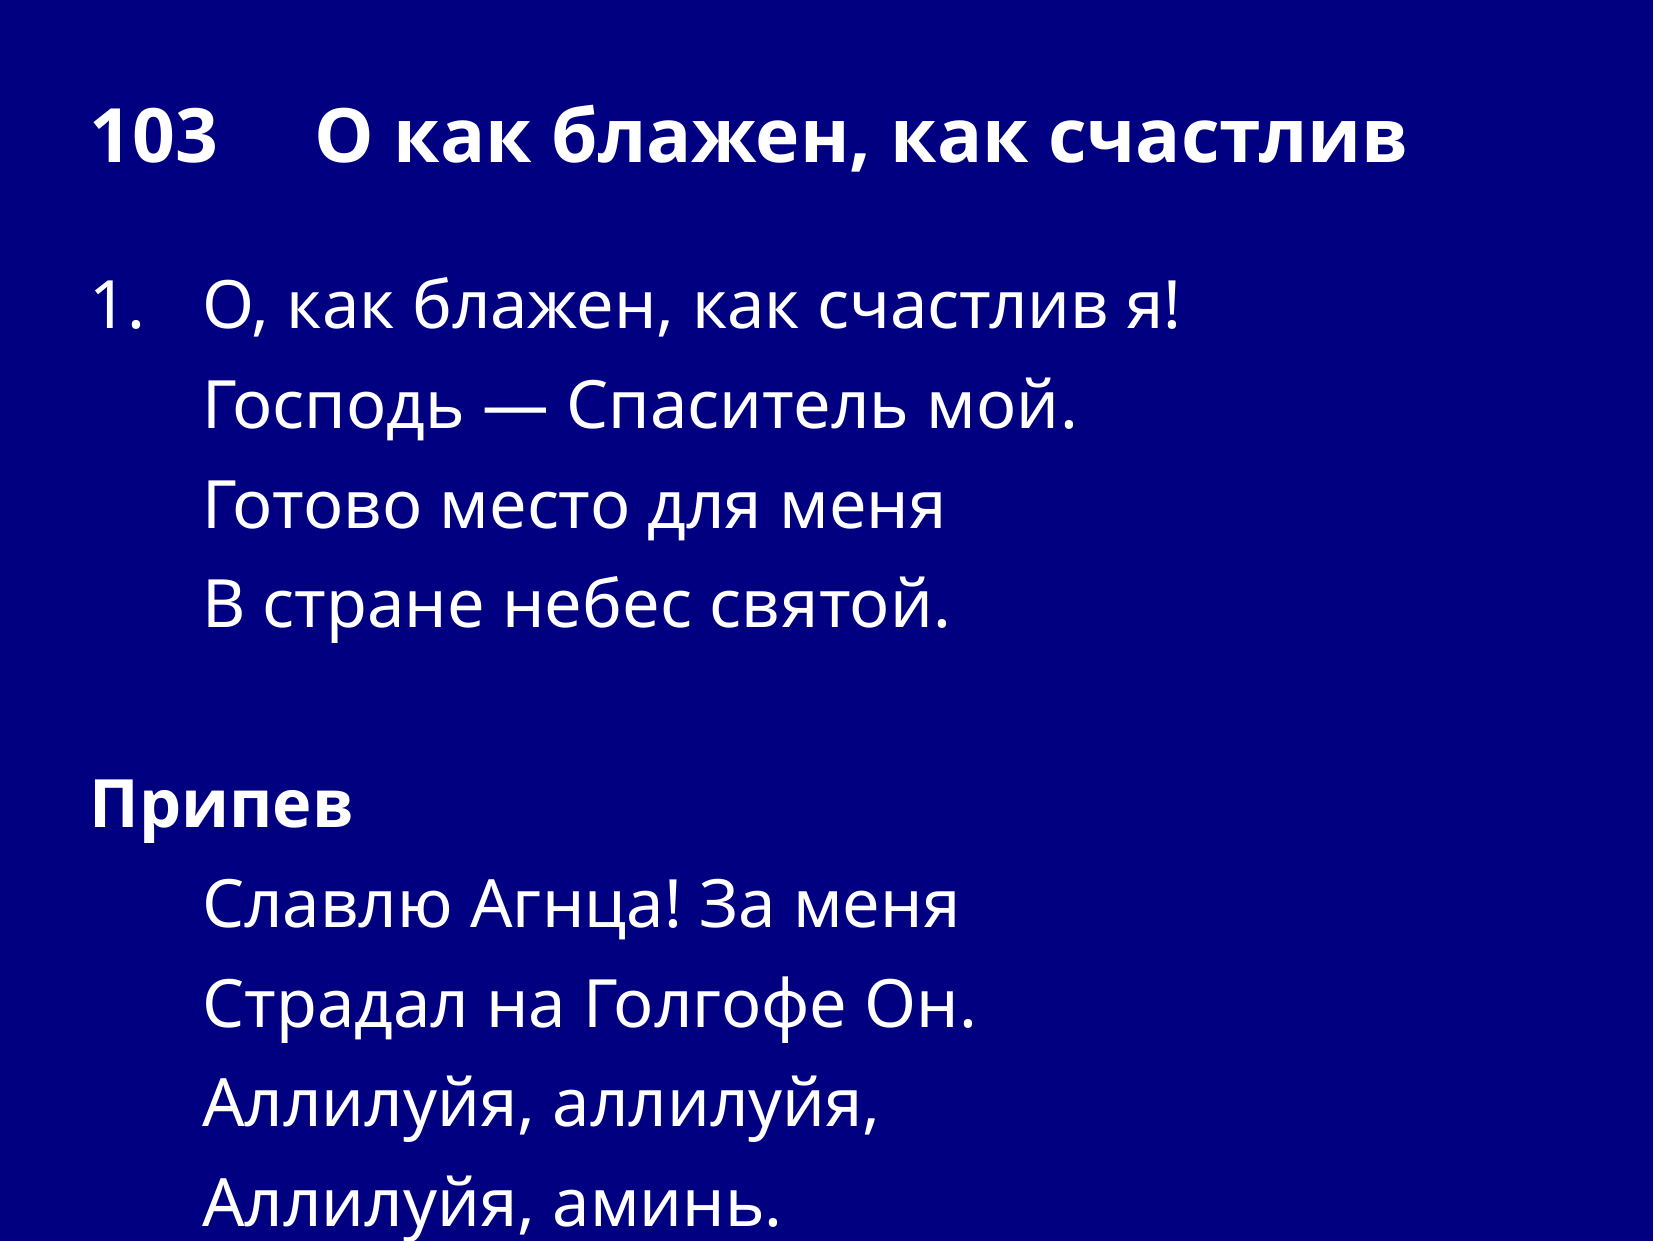

103	О как блажен, как счастлив
1.	О, как блажен, как счастлив я!
	Господь — Спаситель мой.
	Готово место для меня
	В стране небес святой.
Припев
	Славлю Агнца! За меня
	Страдал на Голгофе Он.
	Аллилуйя, аллилуйя,
	Аллилуйя, аминь.